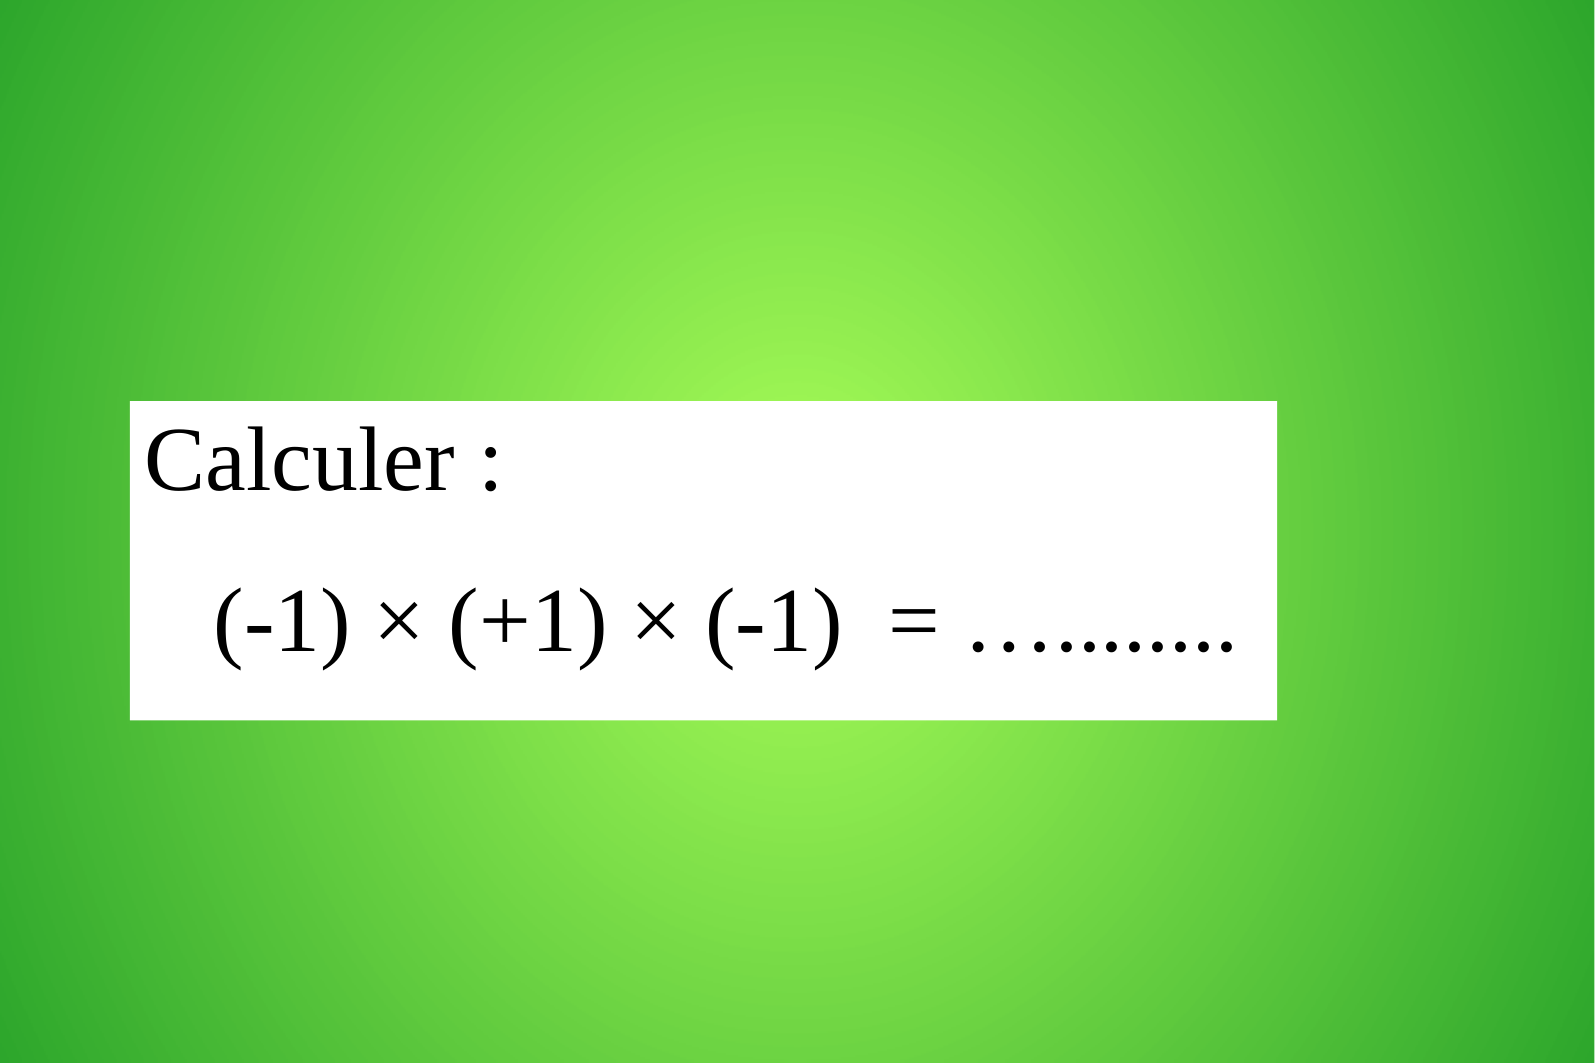

Calculer :
 (-1) × (+1) × (-1) = …........